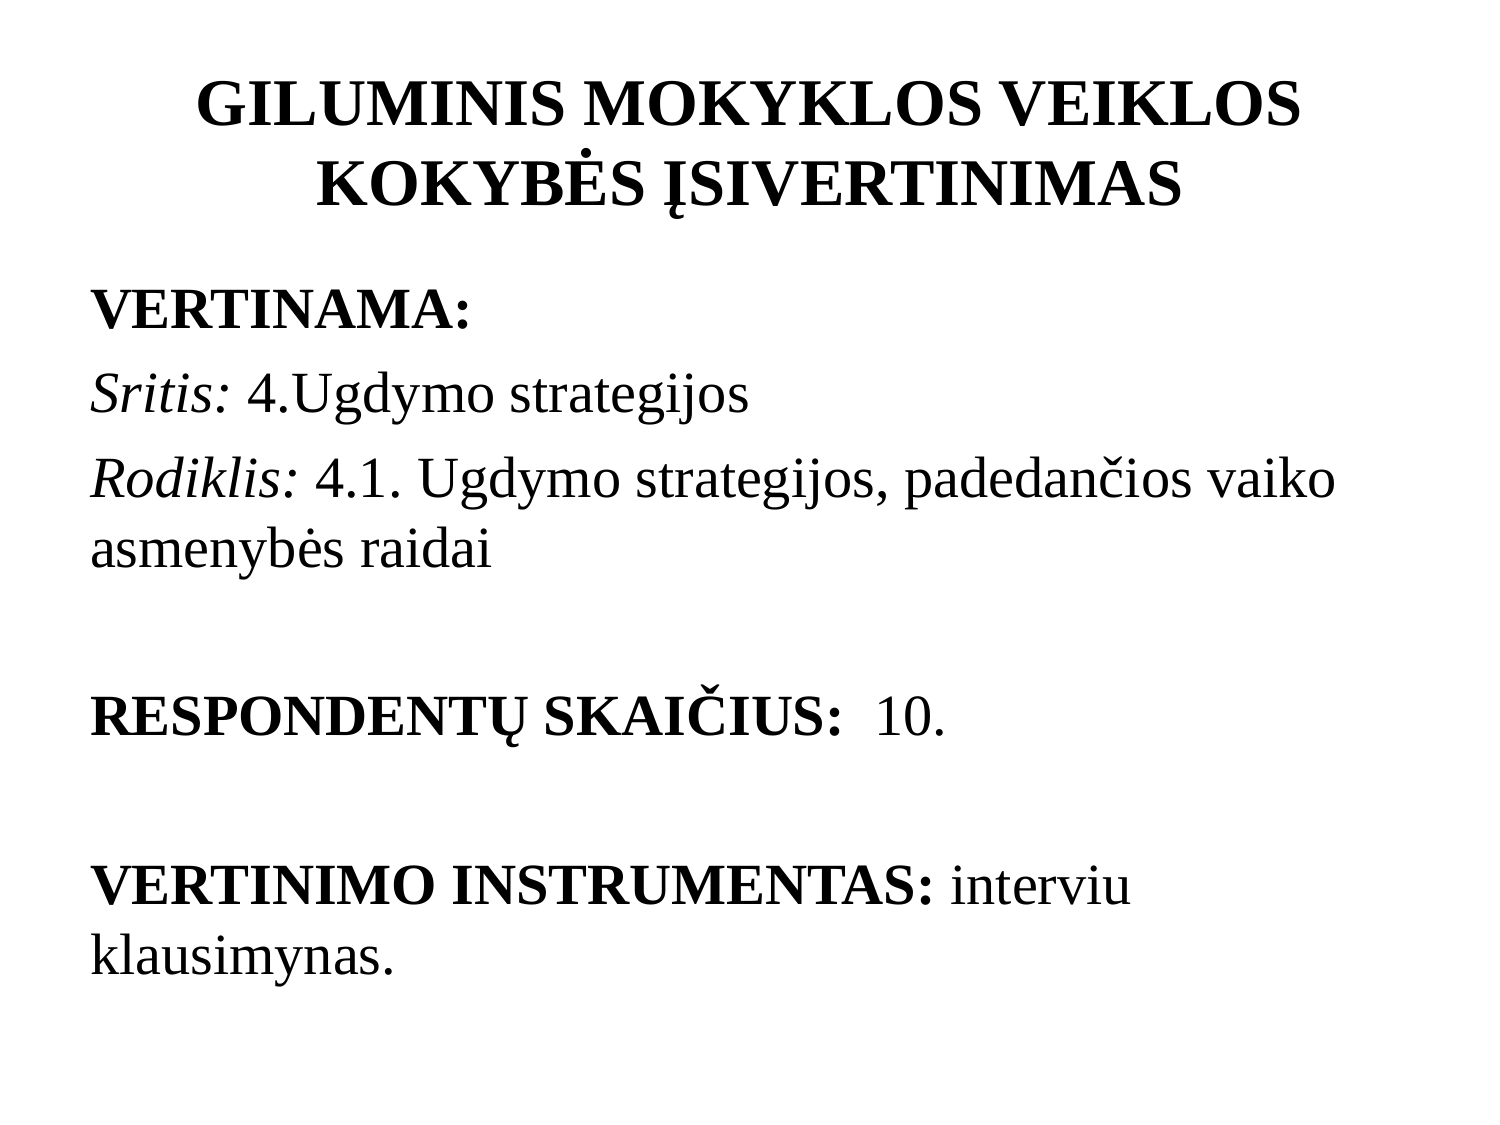

# GILUMINIS MOKYKLOS VEIKLOS KOKYBĖS ĮSIVERTINIMAS
VERTINAMA:
Sritis: 4.Ugdymo strategijos
Rodiklis: 4.1. Ugdymo strategijos, padedančios vaiko asmenybės raidai
RESPONDENTŲ SKAIČIUS: 10.
VERTINIMO INSTRUMENTAS: interviu klausimynas.